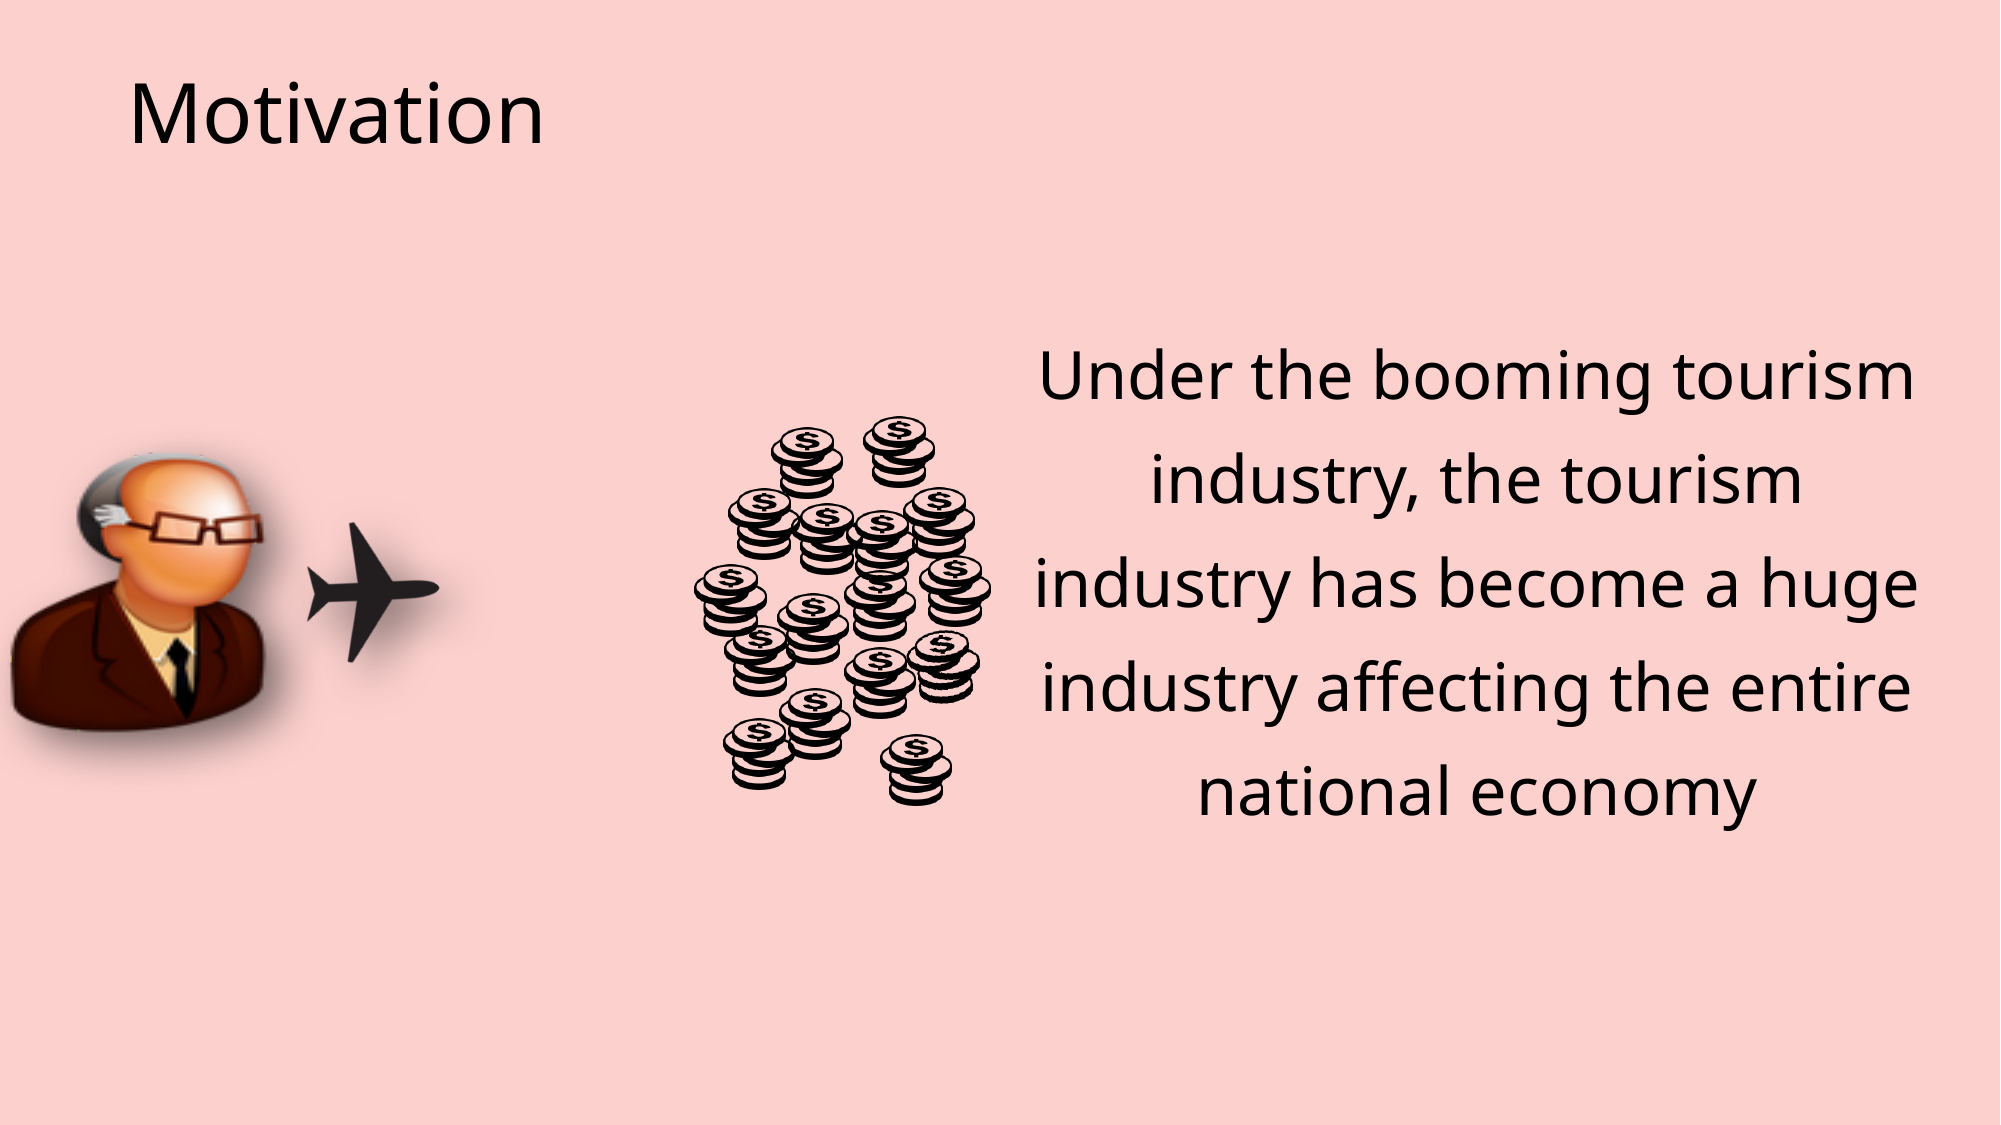

# Motivation
Under the booming tourism industry, the tourism industry has become a huge industry affecting the entire national economy